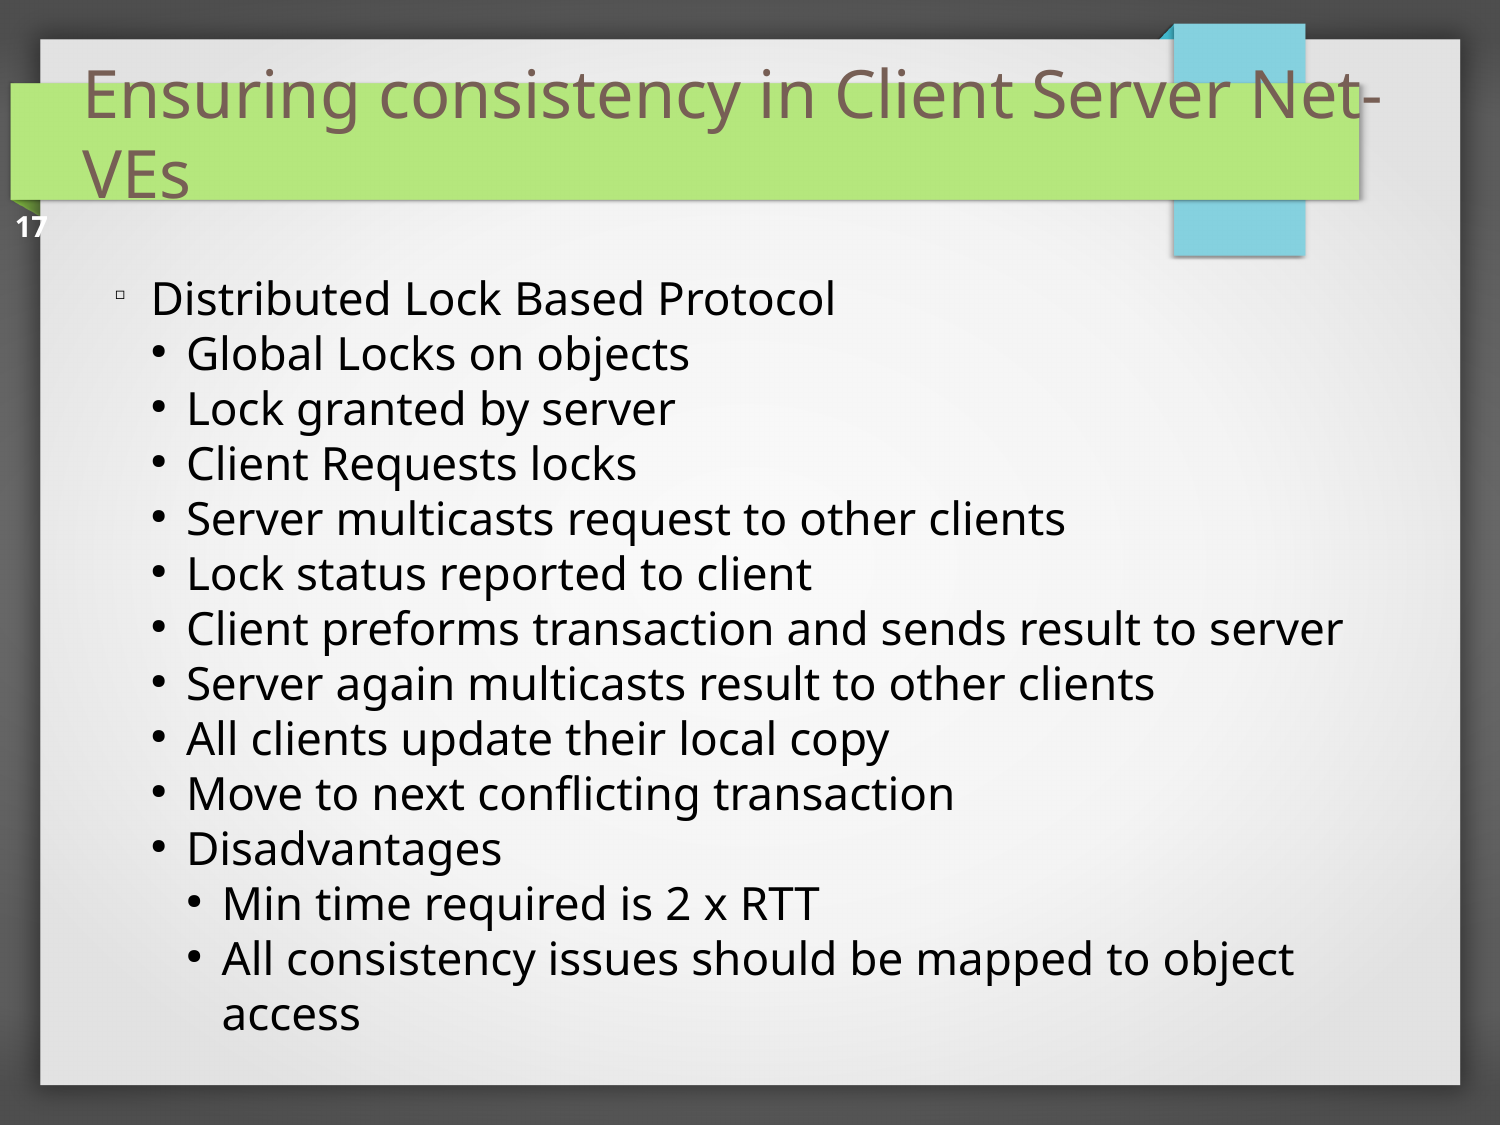

Ensuring consistency in Client Server Net-VEs
Distributed Lock Based Protocol
Global Locks on objects
Lock granted by server
Client Requests locks
Server multicasts request to other clients
Lock status reported to client
Client preforms transaction and sends result to server
Server again multicasts result to other clients
All clients update their local copy
Move to next conflicting transaction
Disadvantages
Min time required is 2 x RTT
All consistency issues should be mapped to object access